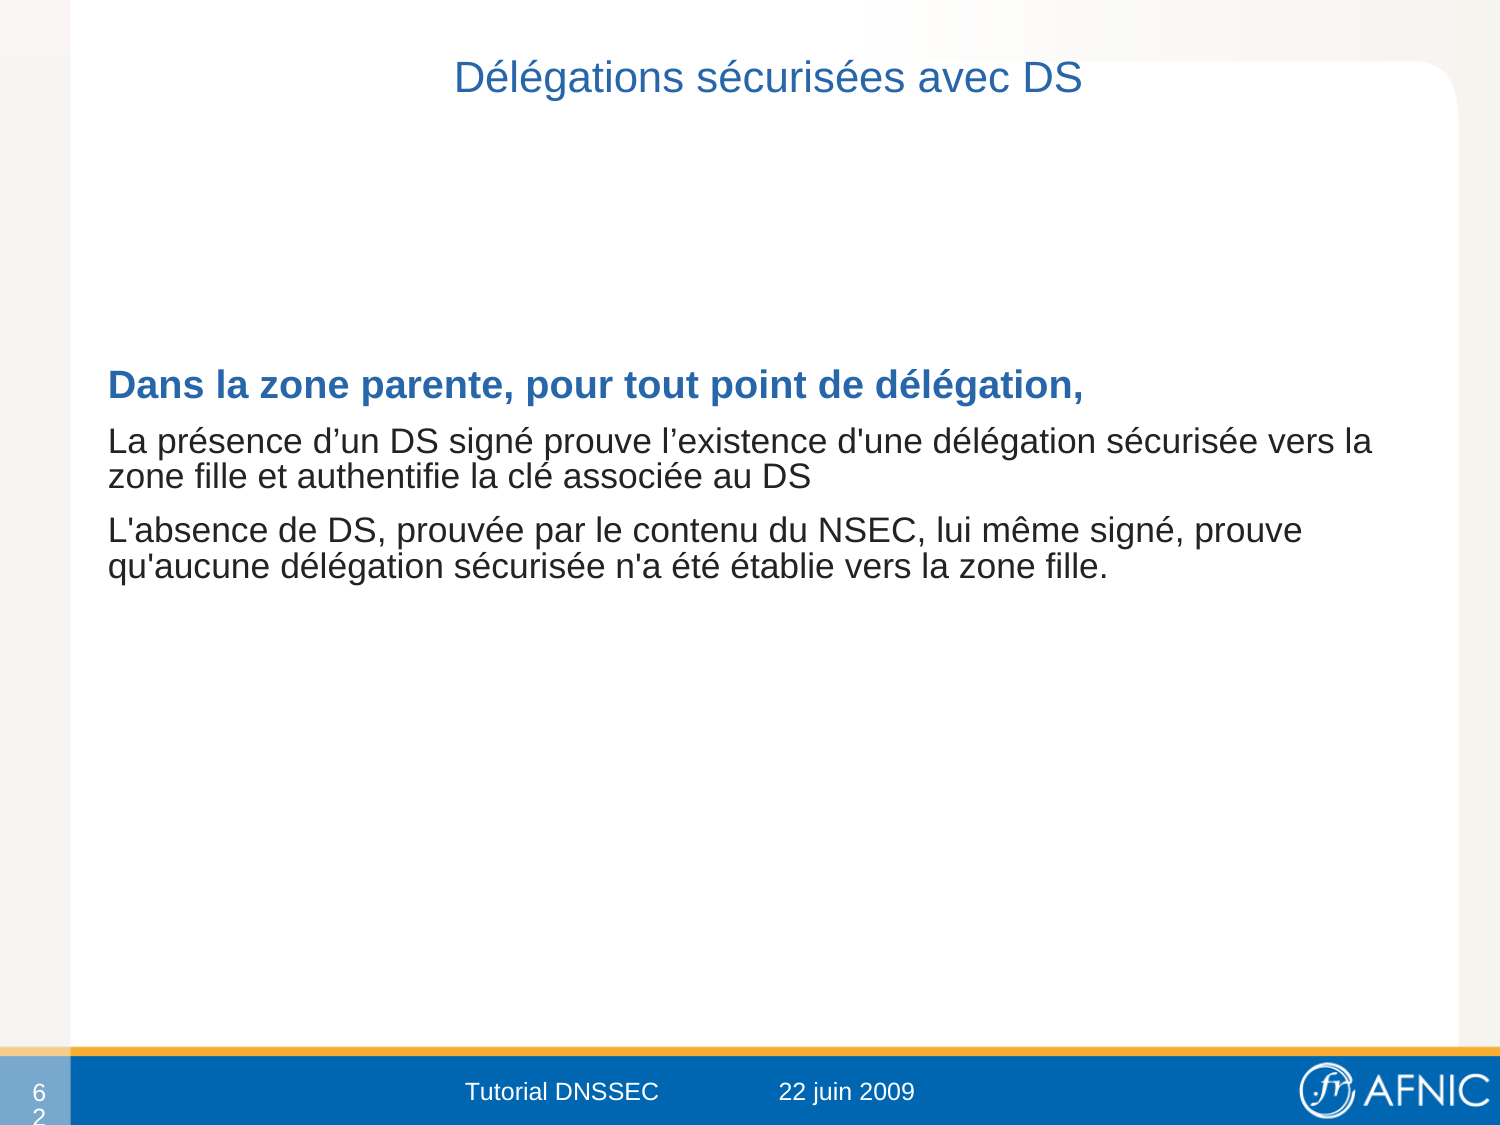

# Délégations sécurisées avec DS
Dans la zone parente, pour tout point de délégation,
La présence d’un DS signé prouve l’existence d'une délégation sécurisée vers la zone fille et authentifie la clé associée au DS
L'absence de DS, prouvée par le contenu du NSEC, lui même signé, prouve qu'aucune délégation sécurisée n'a été établie vers la zone fille.